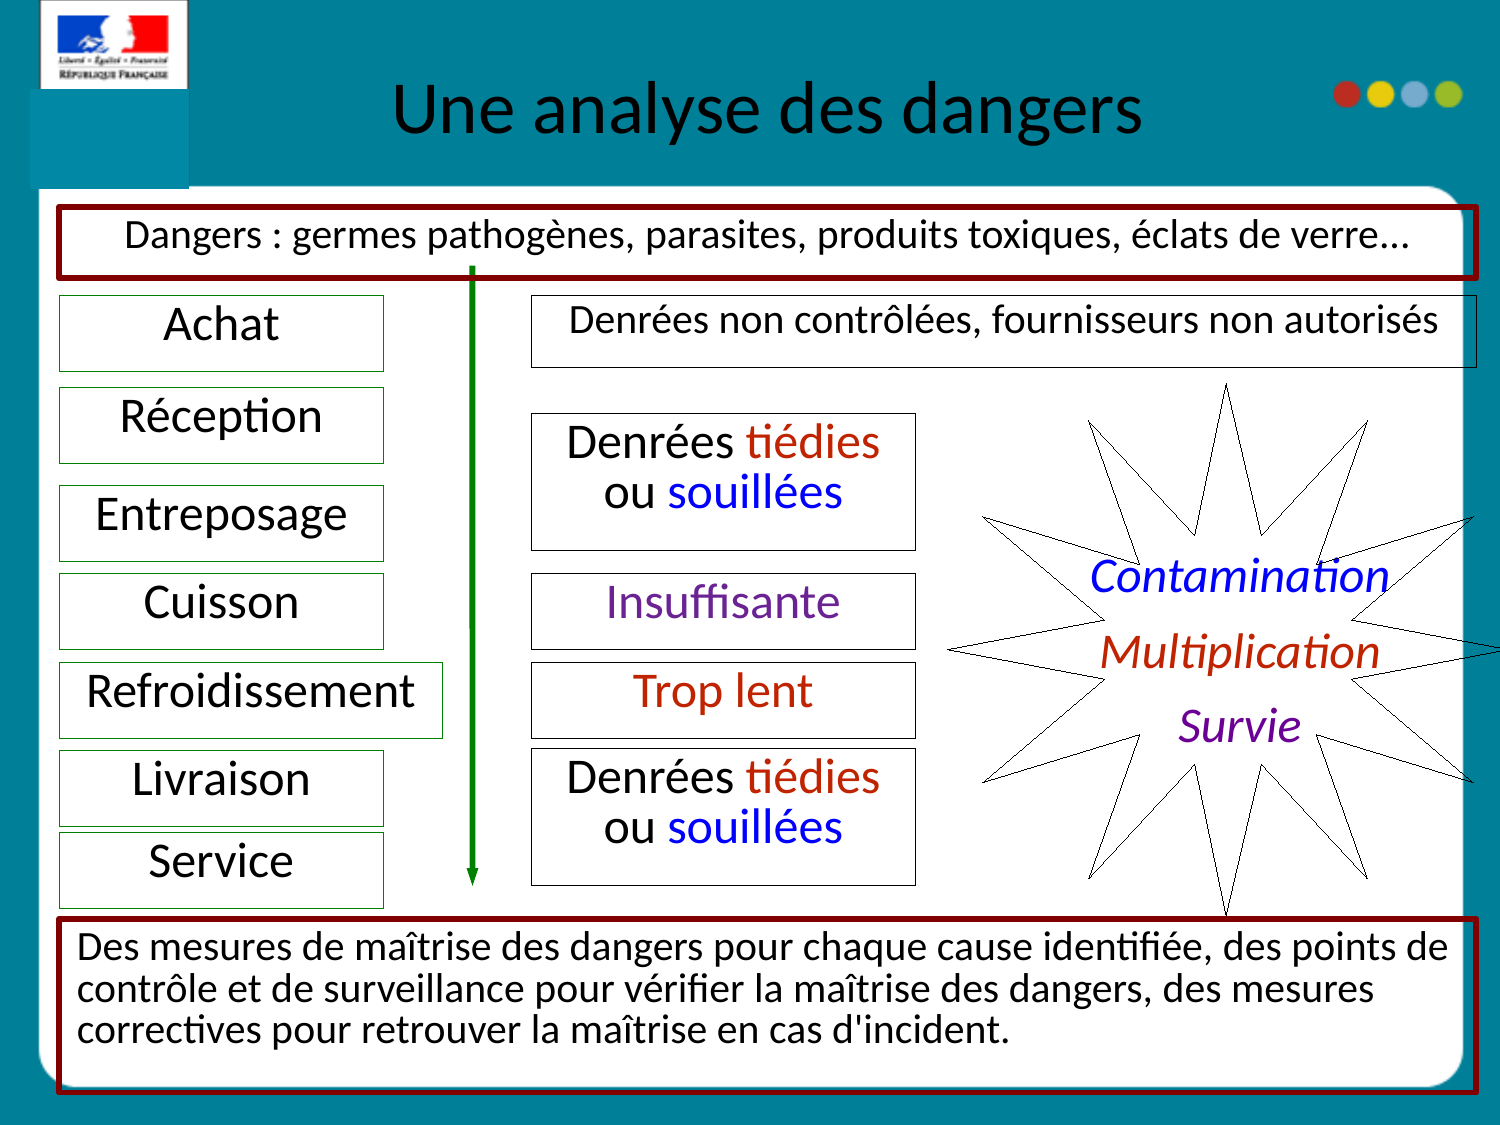

# Une analyse des dangers
Dangers : germes pathogènes, parasites, produits toxiques, éclats de verre...
Achat
Denrées non contrôlées, fournisseurs non autorisés
Réception
Denrées tiédies ou souillées
Entreposage
Contamination
Cuisson
Insuffisante
Multiplication
Refroidissement
Trop lent
Survie
Denrées tiédies ou souillées
Livraison
Service
Des mesures de maîtrise des dangers pour chaque cause identifiée, des points de contrôle et de surveillance pour vérifier la maîtrise des dangers, des mesures correctives pour retrouver la maîtrise en cas d'incident.